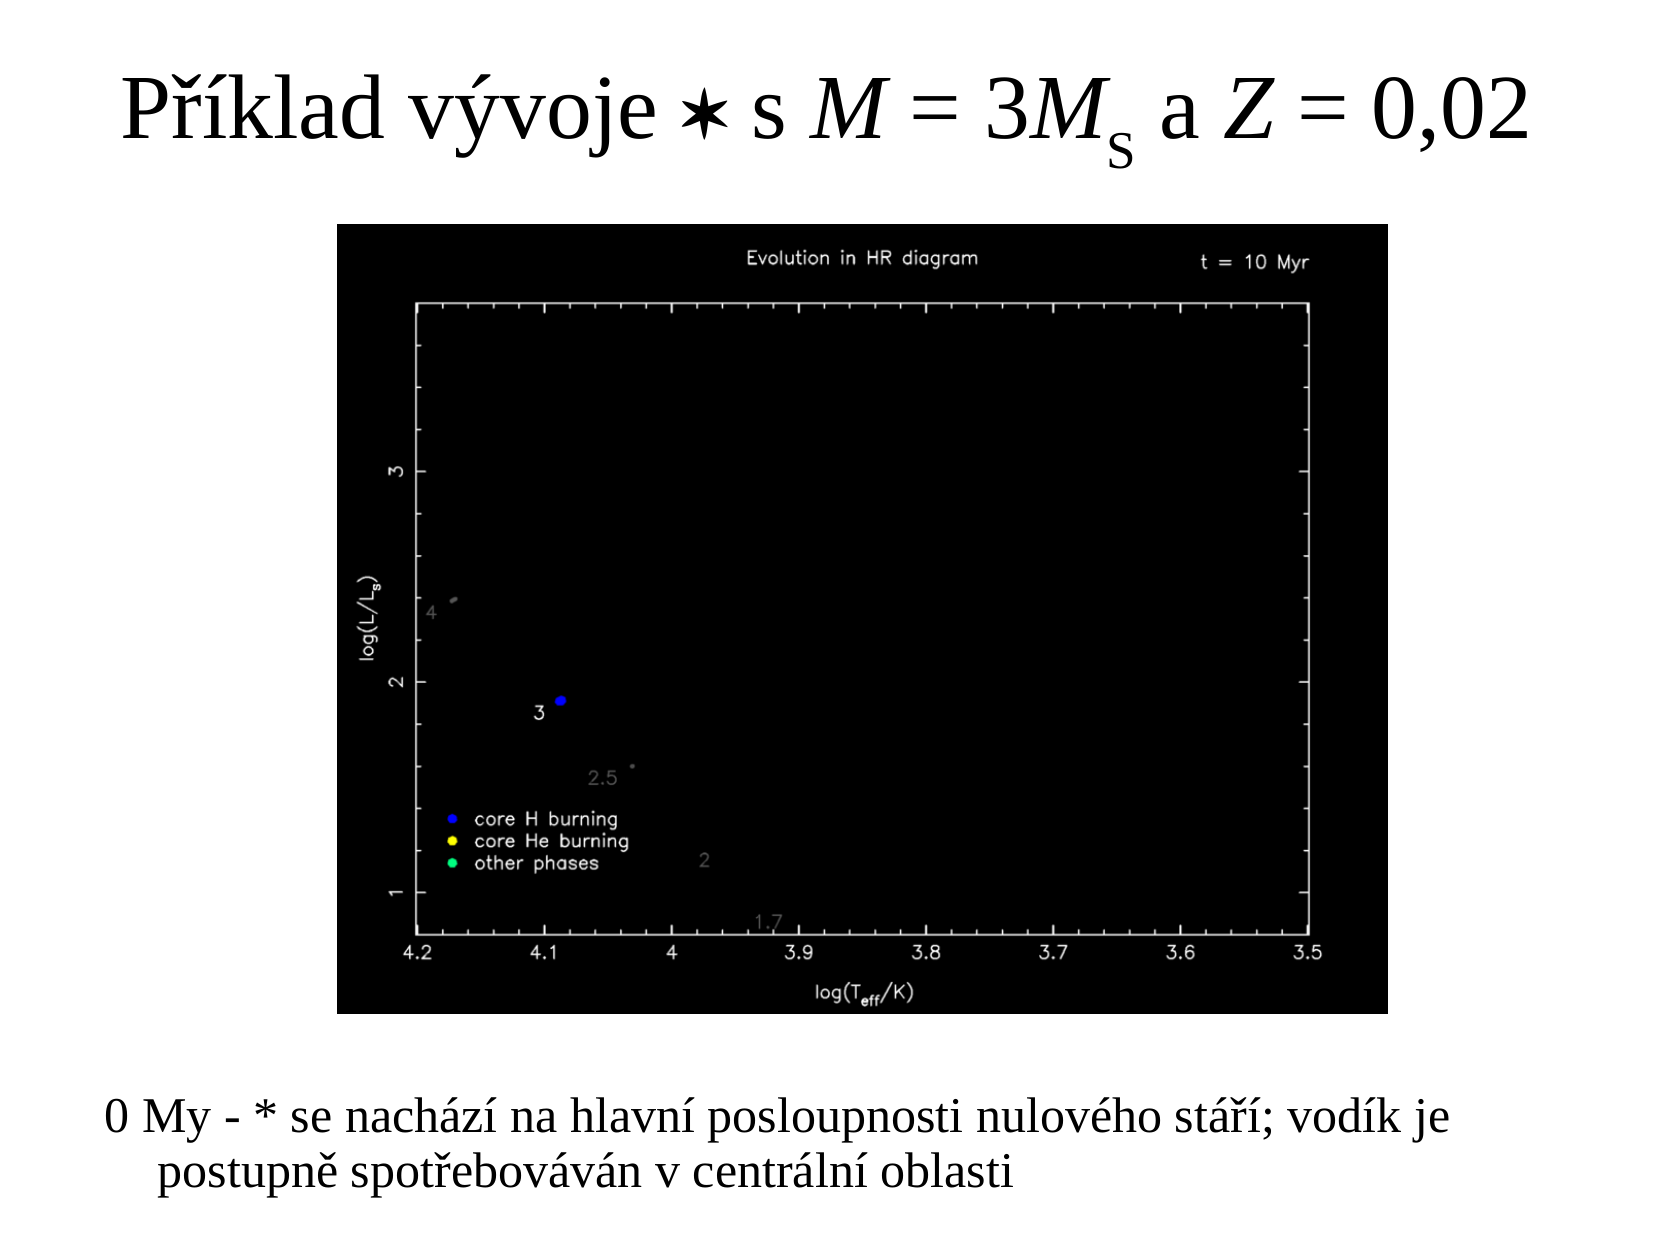

Příklad vývoje * s M = 3MS a Z = 0,02
# 0 My - * se nachází na hlavní posloupnosti nulového stáří; vodík je postupně spotřebováván v centrální oblasti